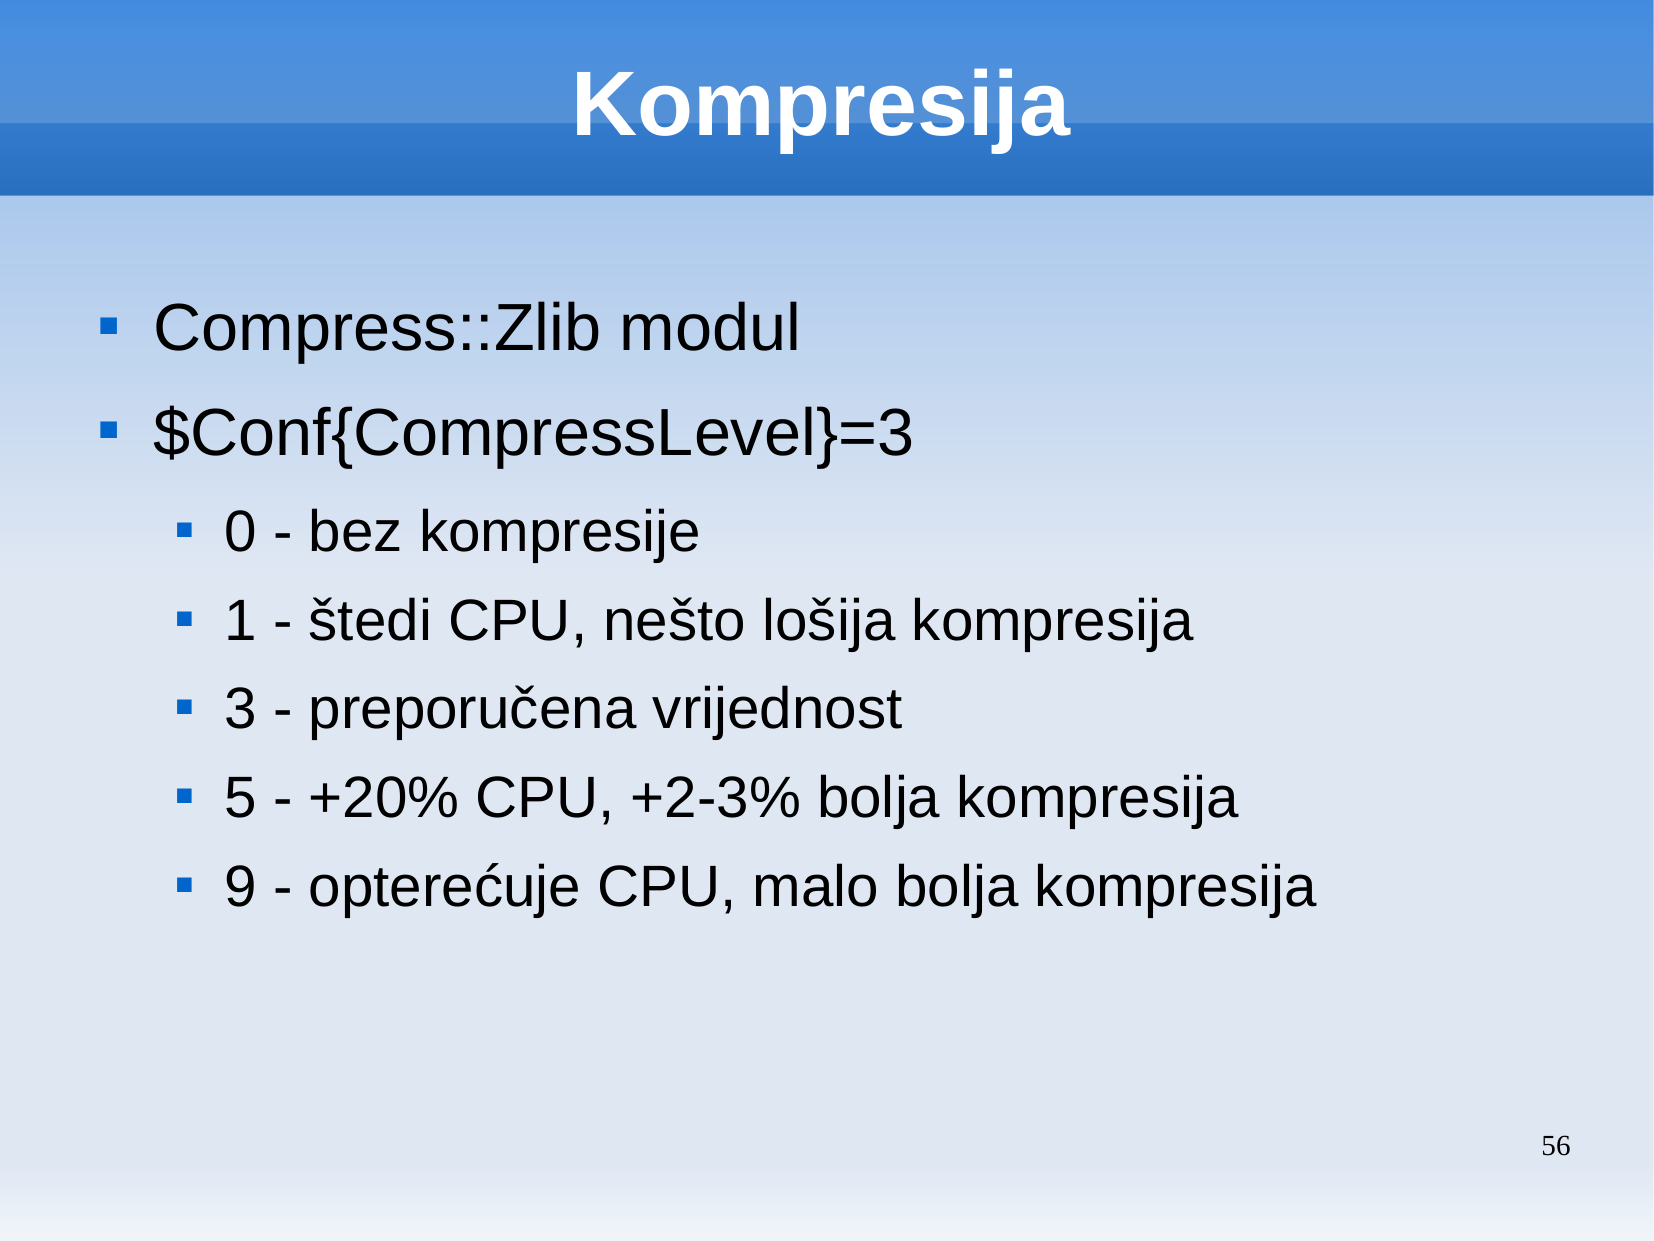

# Kompresija
Compress::Zlib modul
$Conf{CompressLevel}=3
0 - bez kompresije
1 - štedi CPU, nešto lošija kompresija
3 - preporučena vrijednost
5 - +20% CPU, +2-3% bolja kompresija
9 - opterećuje CPU, malo bolja kompresija
56